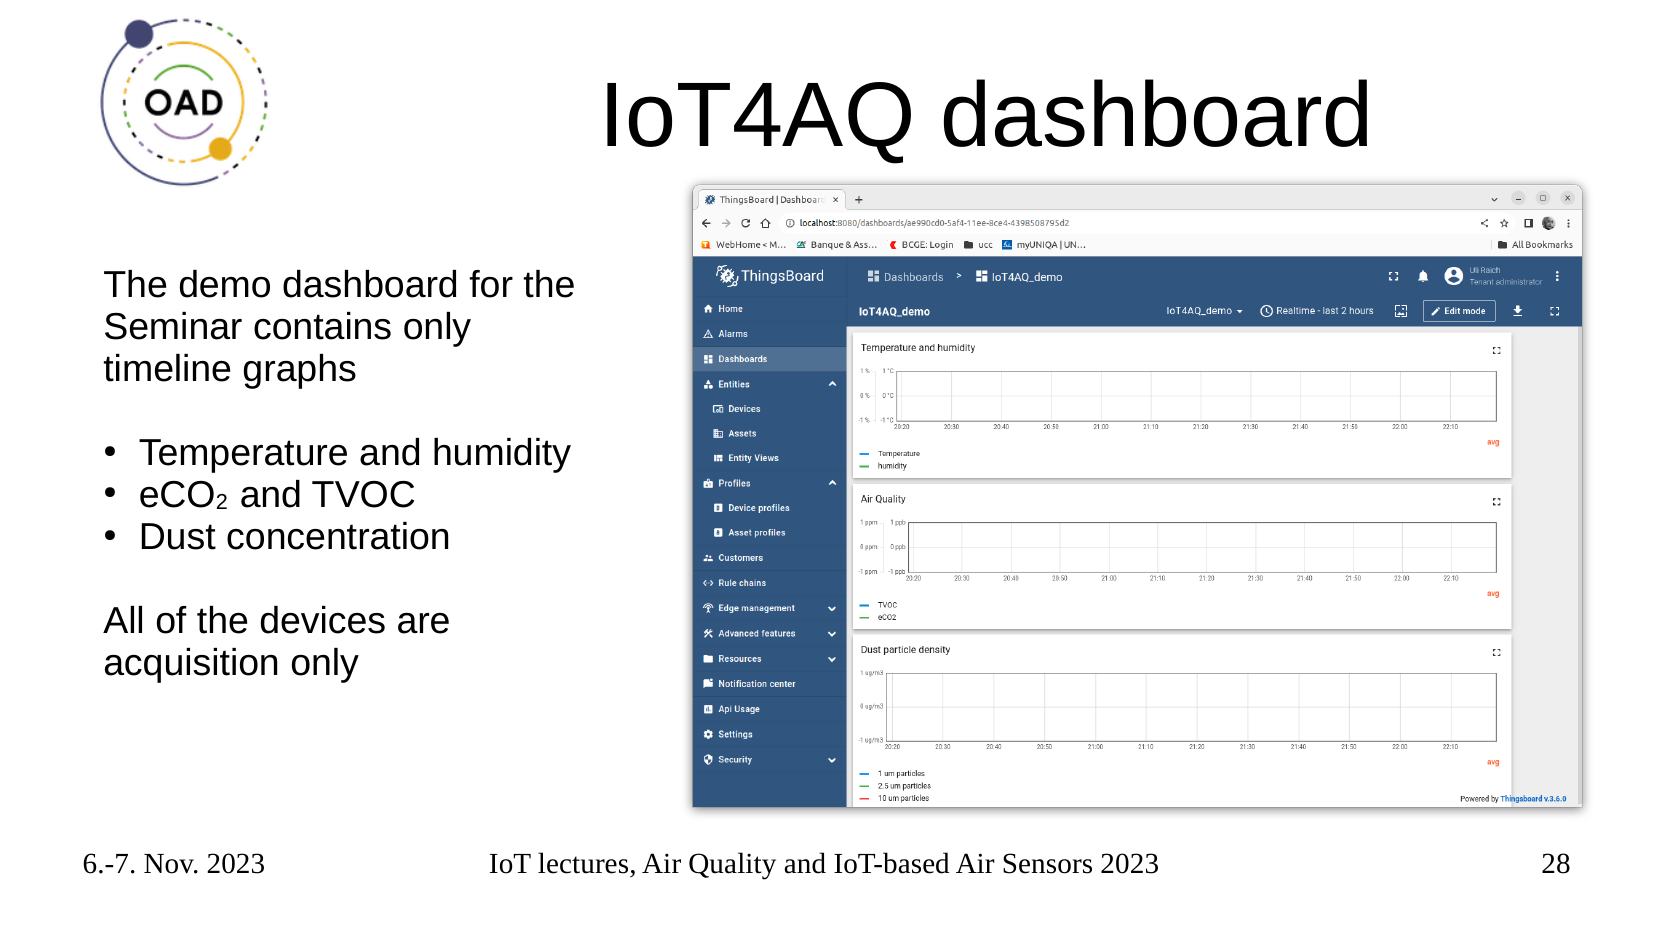

# IoT4AQ dashboard
The demo dashboard for the
Seminar contains only
timeline graphs
Temperature and humidity
eCO2 and TVOC
Dust concentration
All of the devices are
acquisition only
6.-7. Nov. 2023
IoT lectures, Air Quality and IoT-based Air Sensors 2023
28